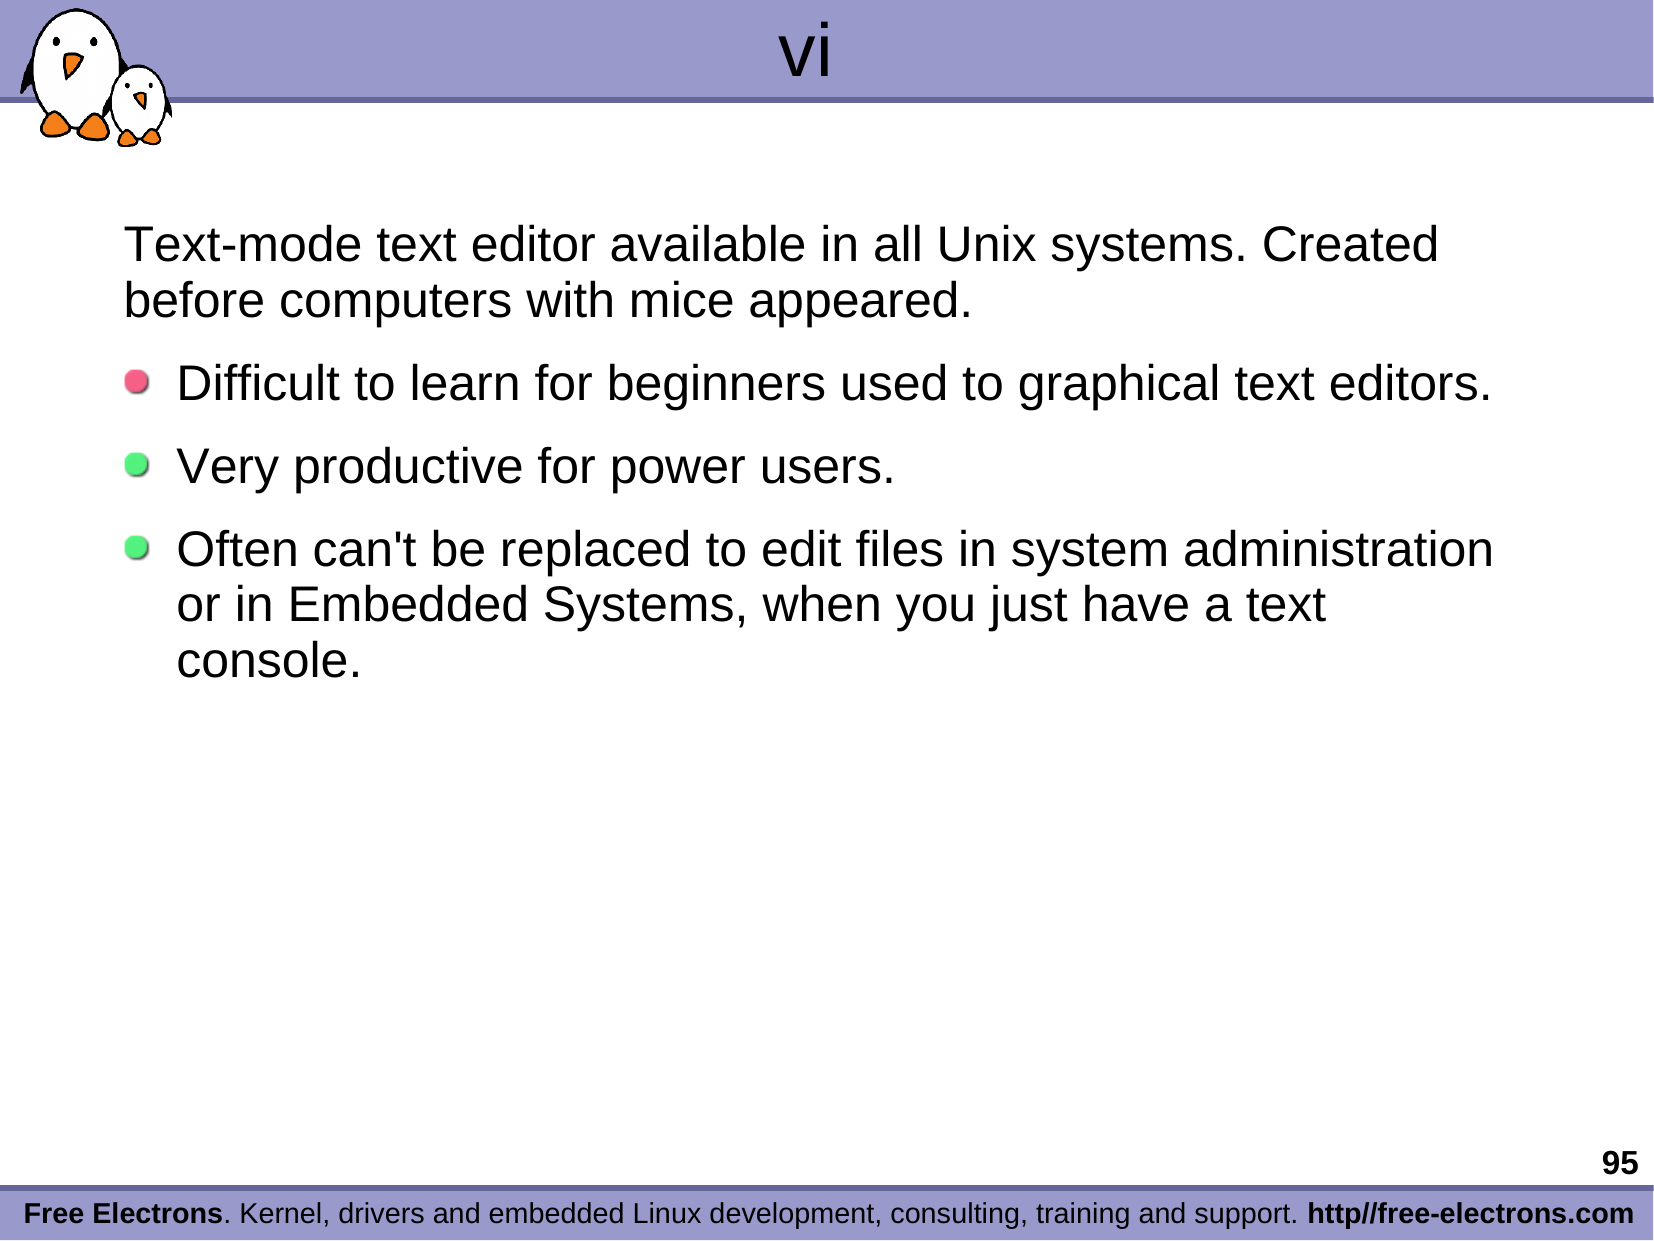

# vi
Text-mode text editor available in all Unix systems. Created before computers with mice appeared.
Difficult to learn for beginners used to graphical text editors.
Very productive for power users.
Often can't be replaced to edit files in system administration or in Embedded Systems, when you just have a text console.